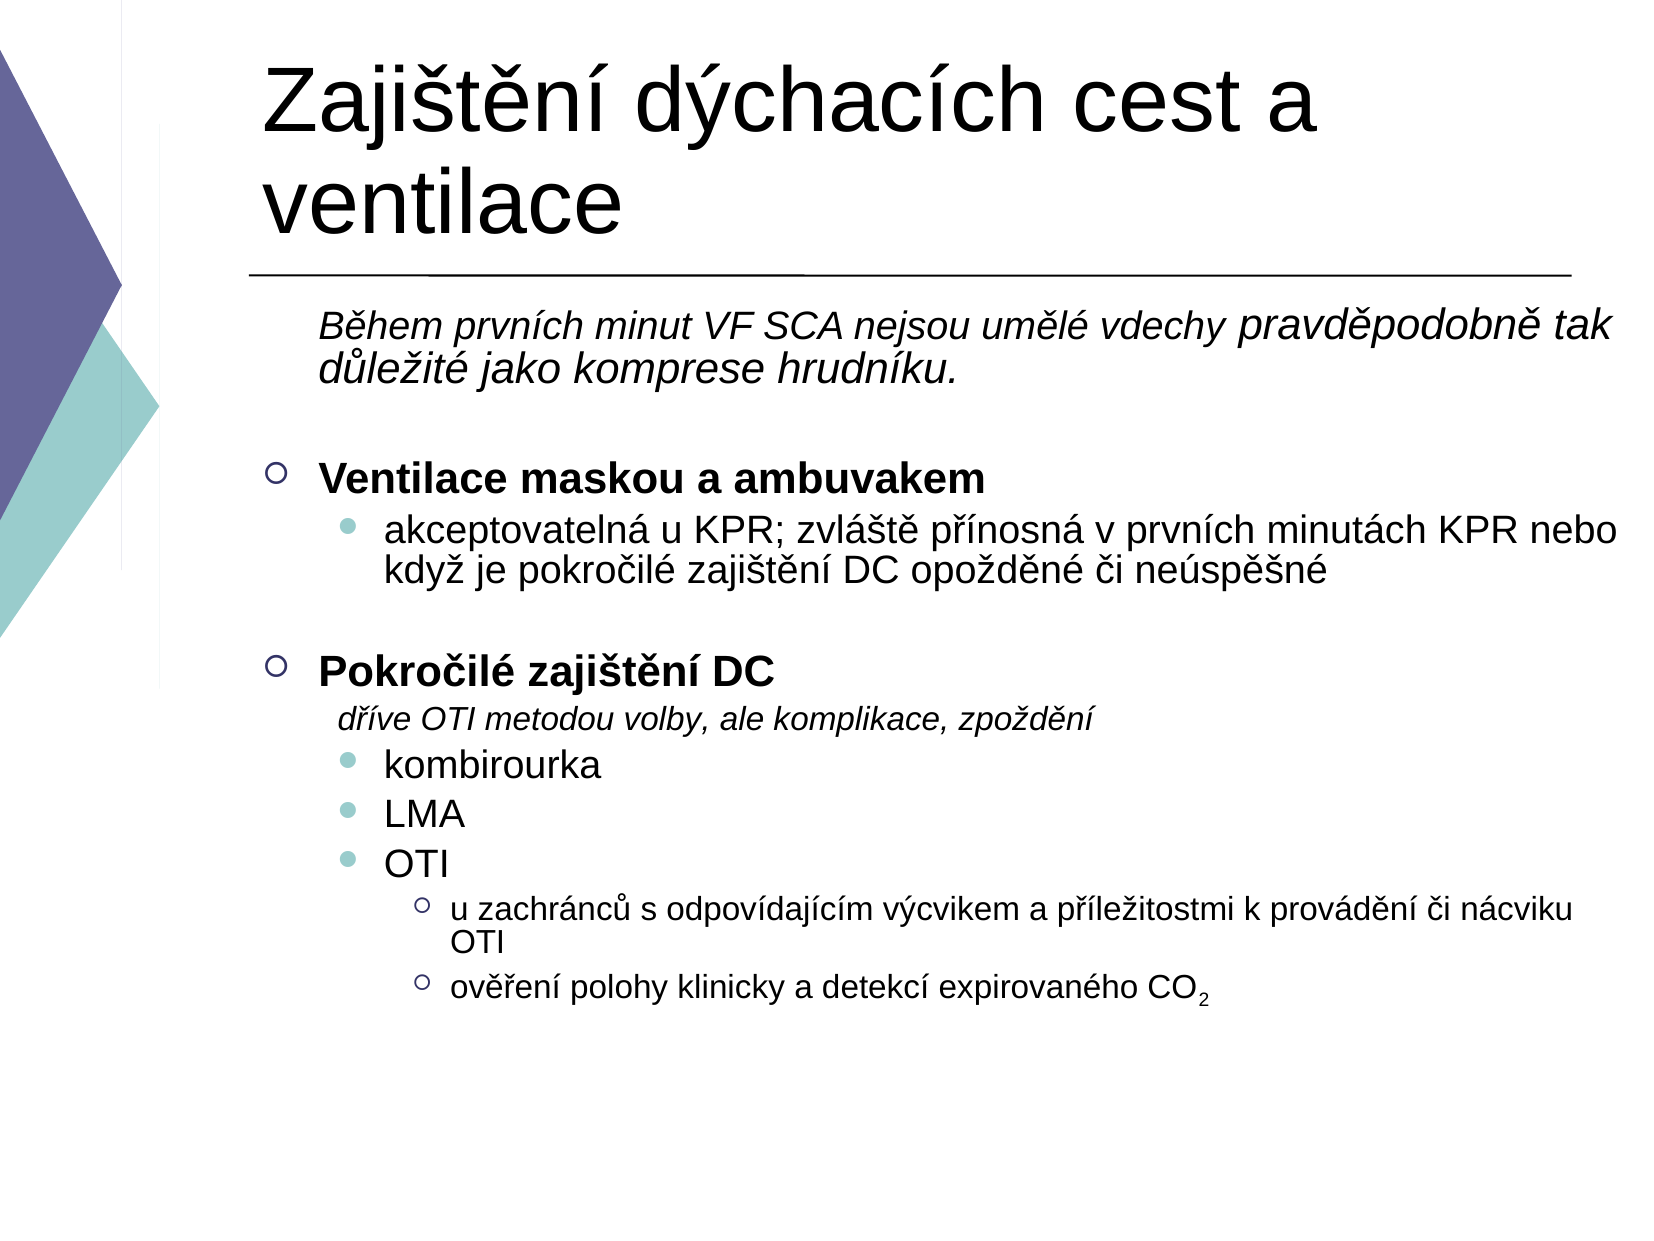

# Zajištění dýchacích cest a ventilace
	Během prvních minut VF SCA nejsou umělé vdechy pravděpodobně tak důležité jako komprese hrudníku.
Ventilace maskou a ambuvakem
akceptovatelná u KPR; zvláště přínosná v prvních minutách KPR nebo když je pokročilé zajištění DC opožděné či neúspěšné
Pokročilé zajištění DC
dříve OTI metodou volby, ale komplikace, zpoždění
kombirourka
LMA
OTI
u zachránců s odpovídajícím výcvikem a příležitostmi k provádění či nácviku OTI
ověření polohy klinicky a detekcí expirovaného CO2